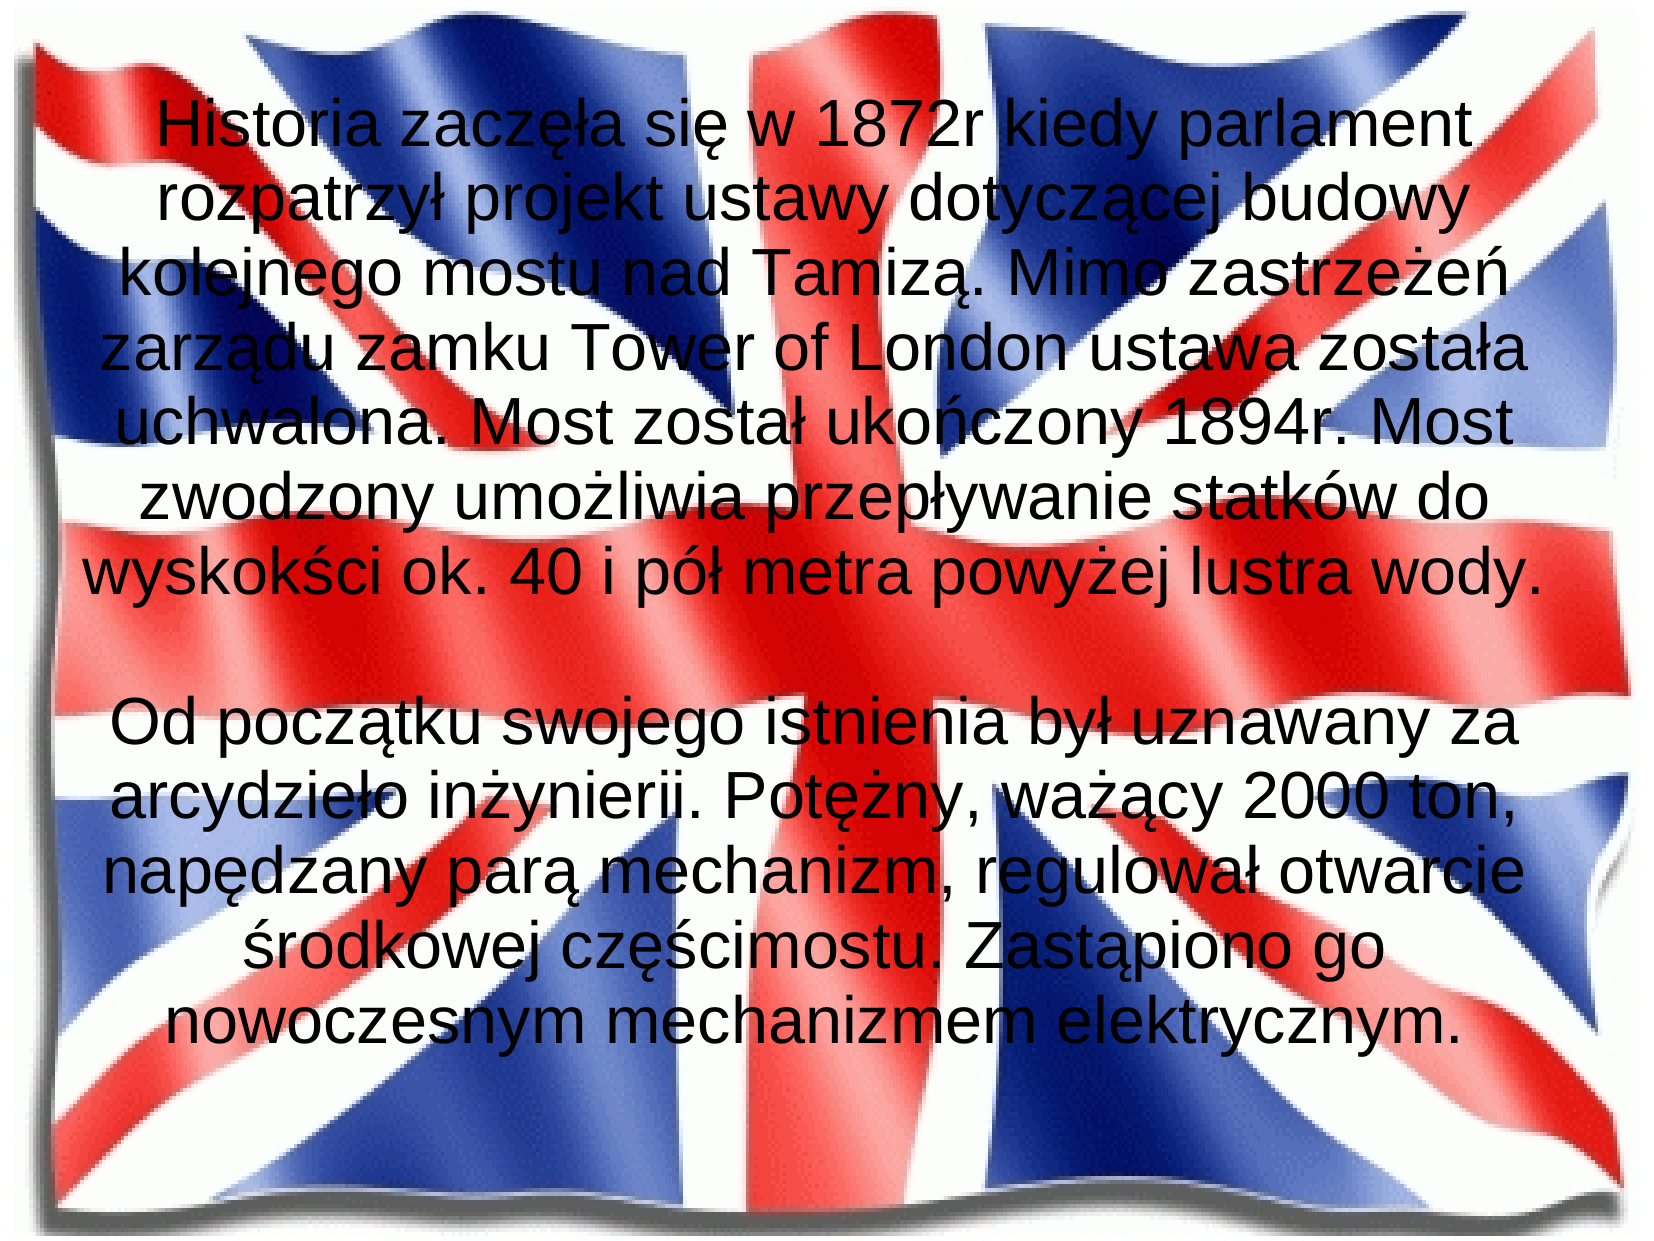

# Historia zaczęła się w 1872r kiedy parlament rozpatrzył projekt ustawy dotyczącej budowy kolejnego mostu nad Tamizą. Mimo zastrzeżeń zarządu zamku Tower of London ustawa została uchwalona. Most został ukończony 1894r. Most zwodzony umożliwia przepływanie statków do wyskokści ok. 40 i pół metra powyżej lustra wody.
Od początku swojego istnienia był uznawany za arcydzieło inżynierii. Potężny, ważący 2000 ton, napędzany parą mechanizm, regulował otwarcie środkowej częścimostu. Zastąpiono go nowoczesnym mechanizmem elektrycznym.